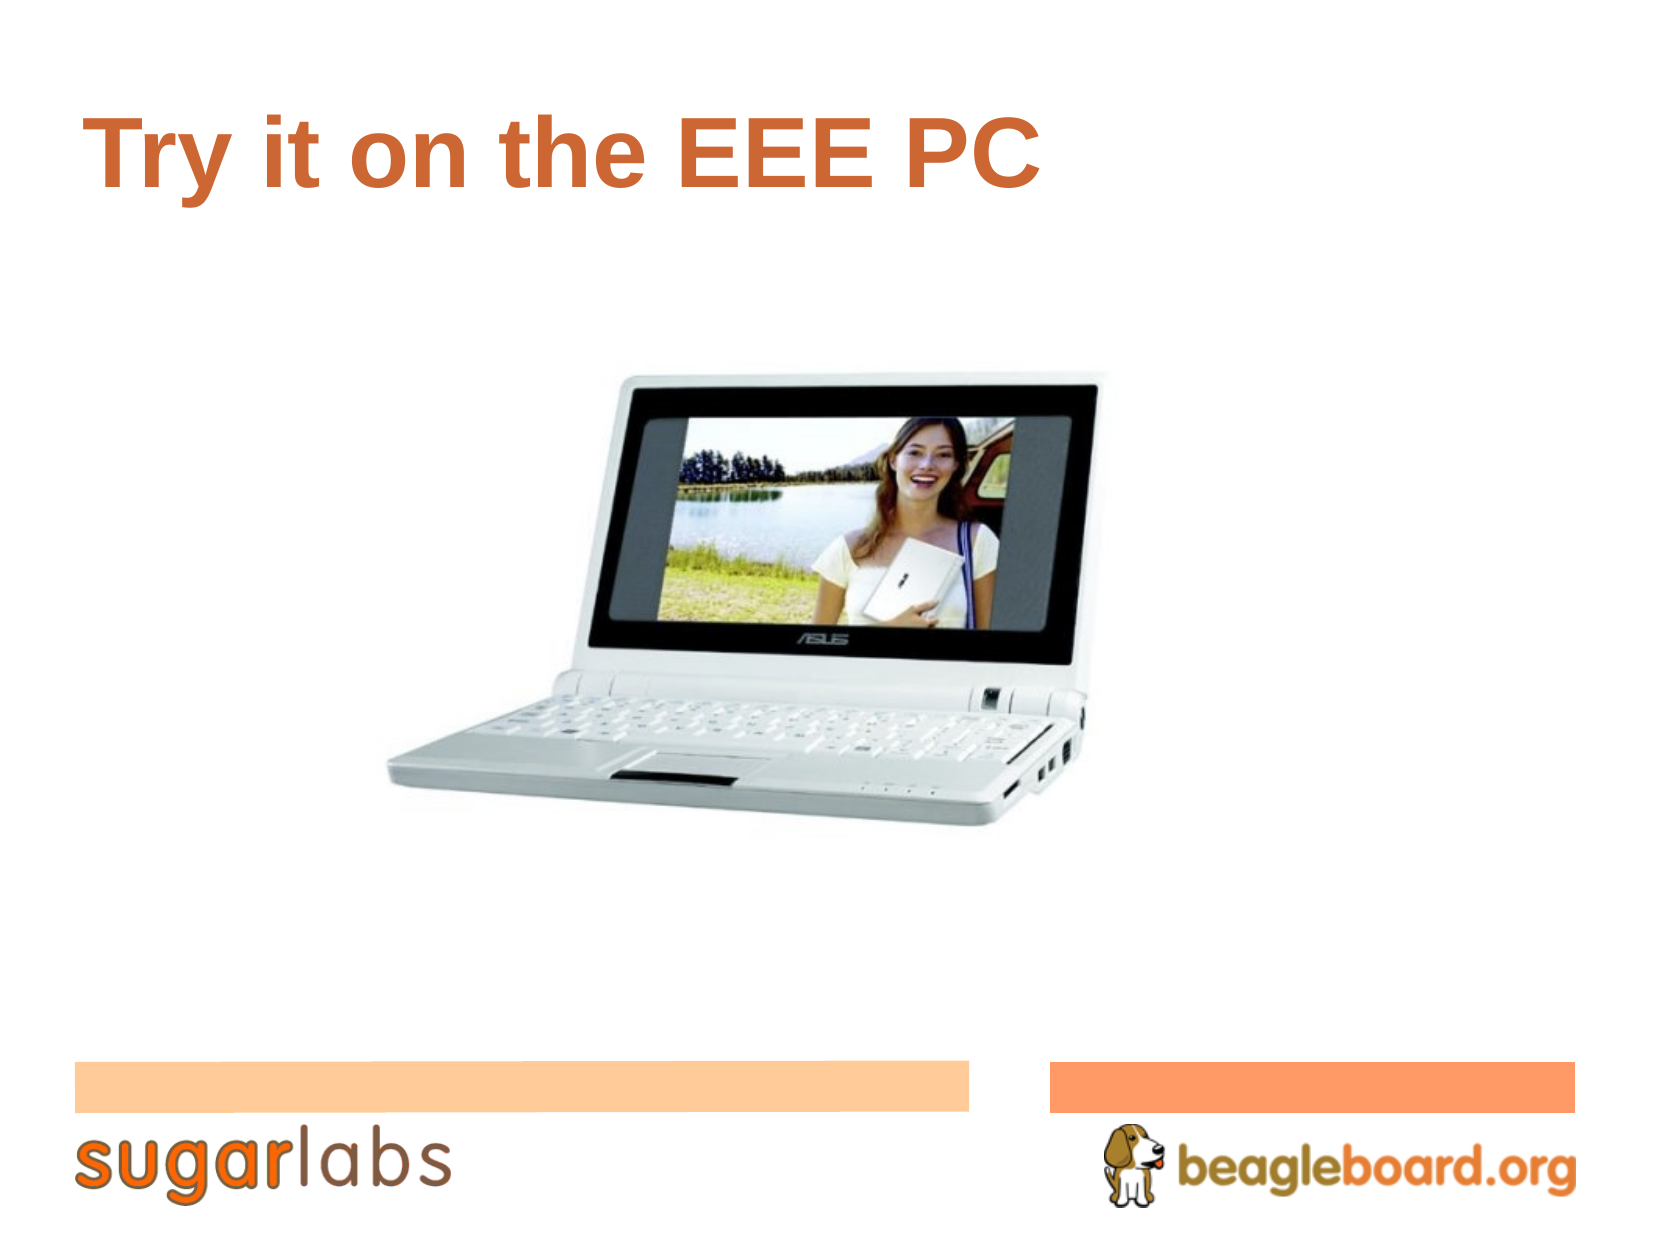

# Try it on the EEE PC